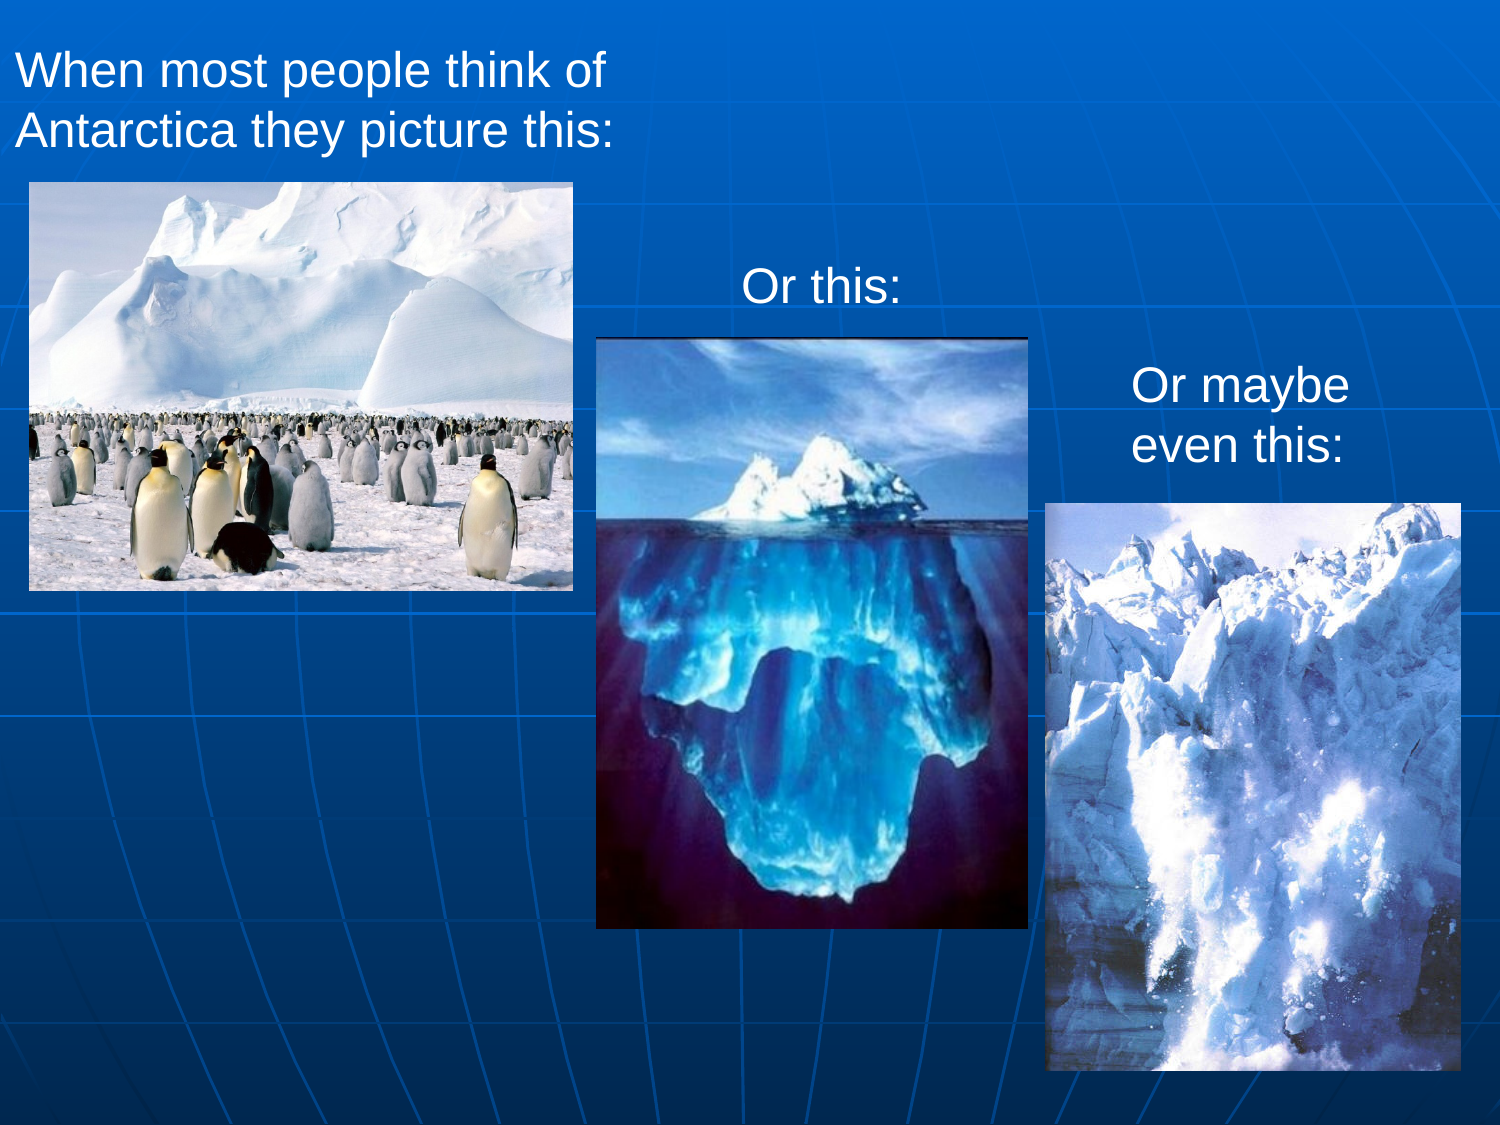

When most people think of Antarctica they picture this:
Or this:
Or maybe even this: